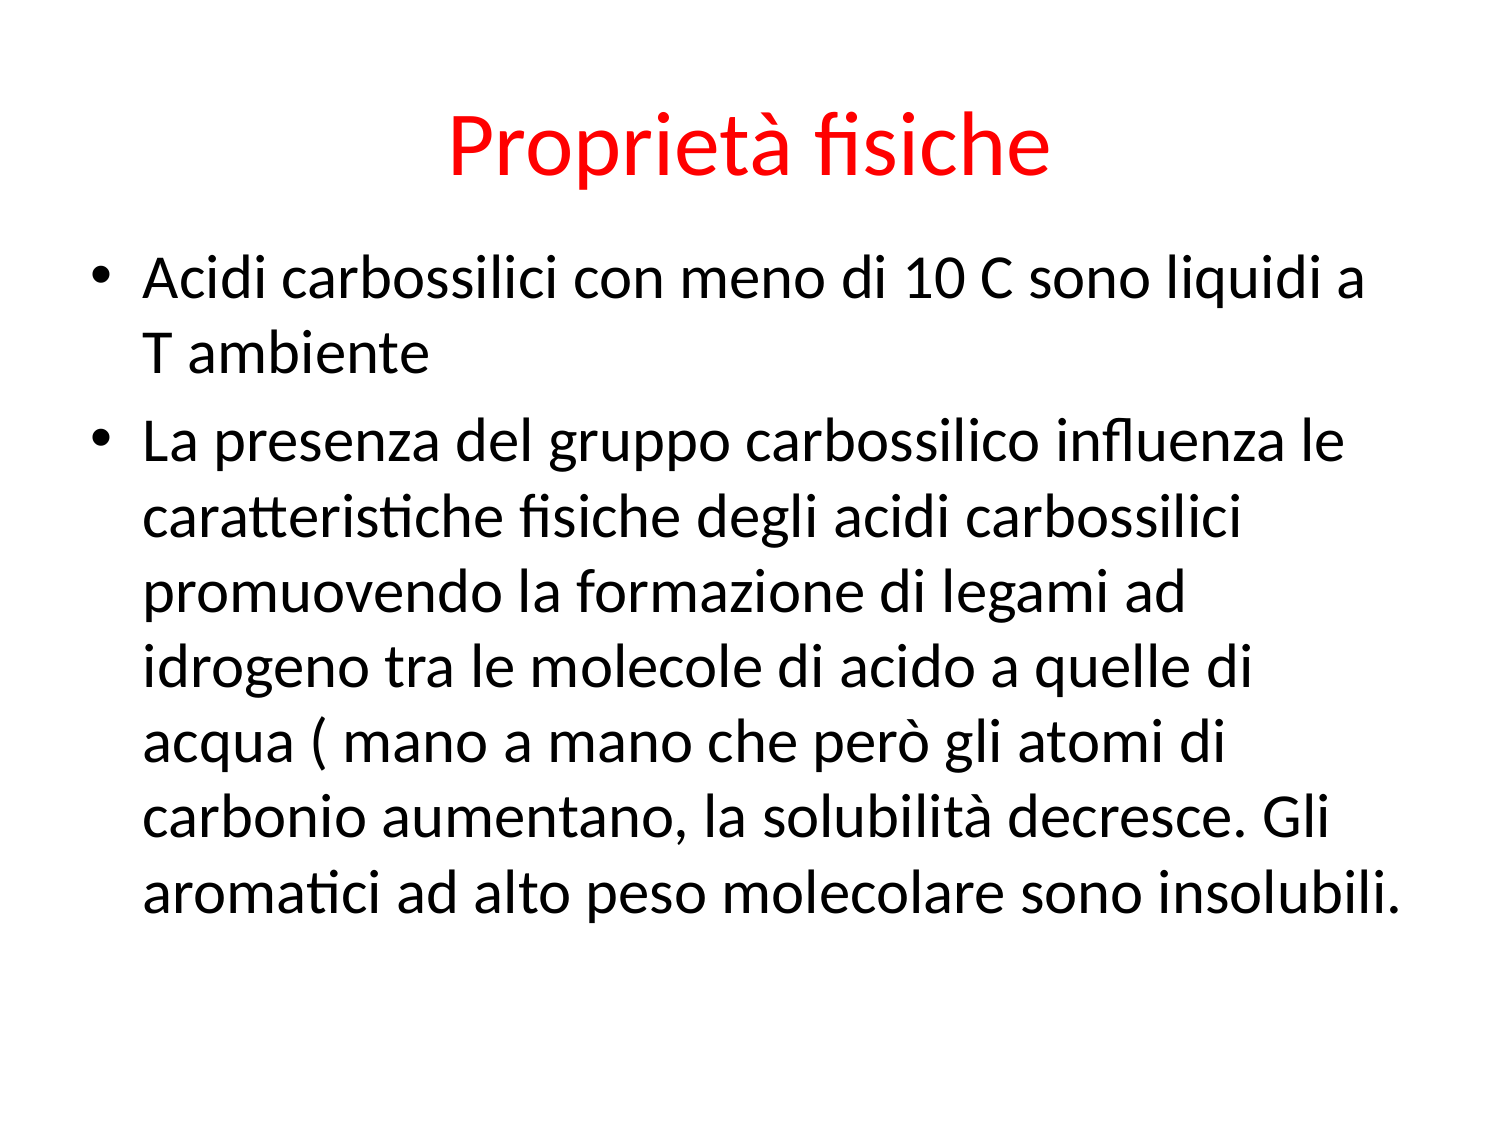

# Proprietà fisiche
Acidi carbossilici con meno di 10 C sono liquidi a T ambiente
La presenza del gruppo carbossilico influenza le caratteristiche fisiche degli acidi carbossilici promuovendo la formazione di legami ad idrogeno tra le molecole di acido a quelle di acqua ( mano a mano che però gli atomi di carbonio aumentano, la solubilità decresce. Gli aromatici ad alto peso molecolare sono insolubili.